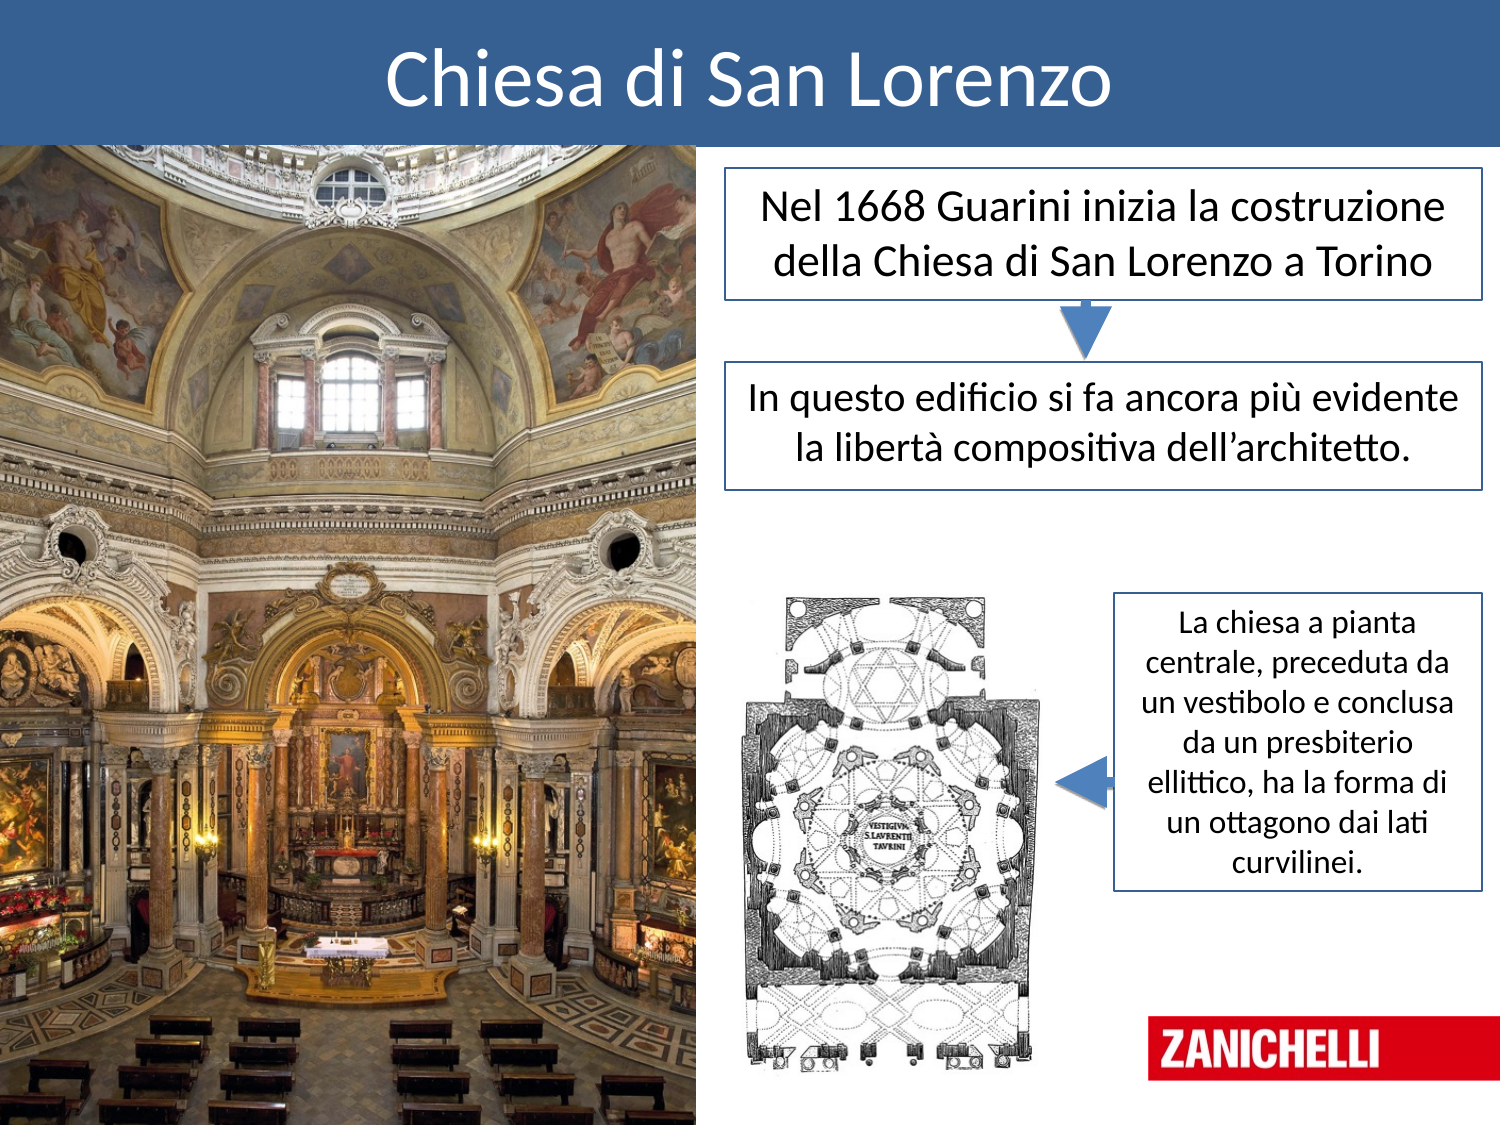

Chiesa di San Lorenzo
Nel 1668 Guarini inizia la costruzione della Chiesa di San Lorenzo a Torino
In questo edificio si fa ancora più evidente la libertà compositiva dell’architetto.
La chiesa a pianta centrale, preceduta da un vestibolo e conclusa da un presbiterio ellittico, ha la forma di un ottagono dai lati curvilinei.